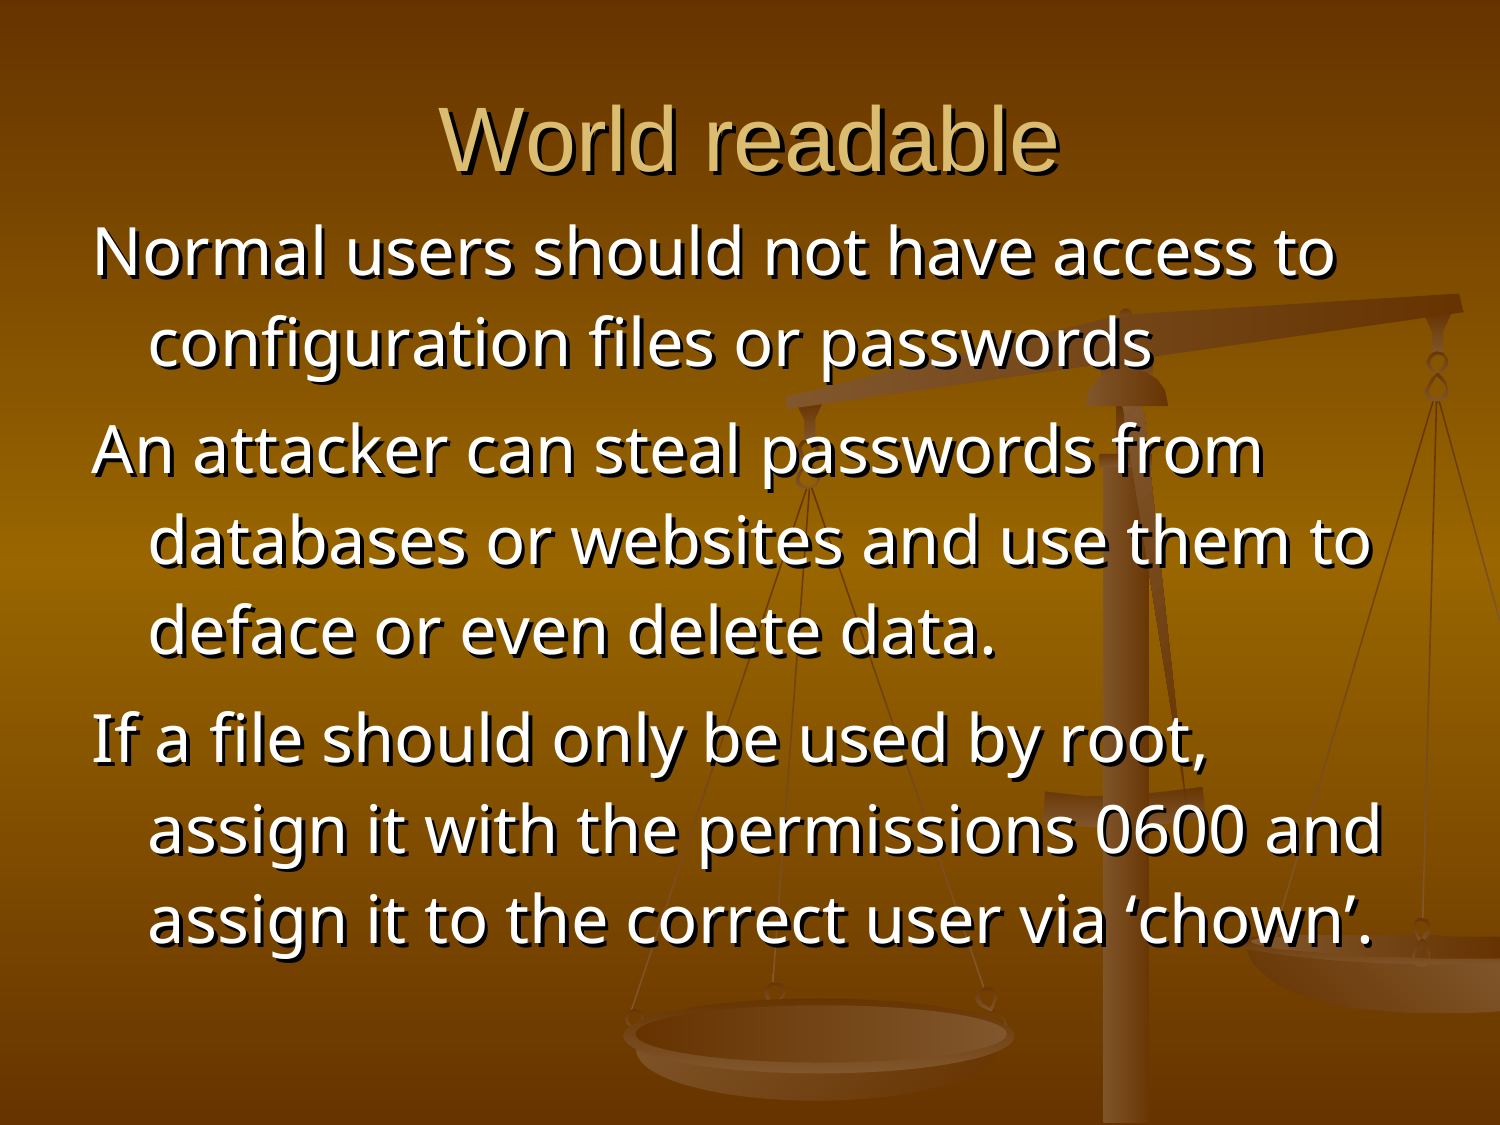

# World readable
Normal users should not have access to configuration files or passwords
An attacker can steal passwords from databases or websites and use them to deface or even delete data.
If a file should only be used by root, assign it with the permissions 0600 and assign it to the correct user via ‘chown’.